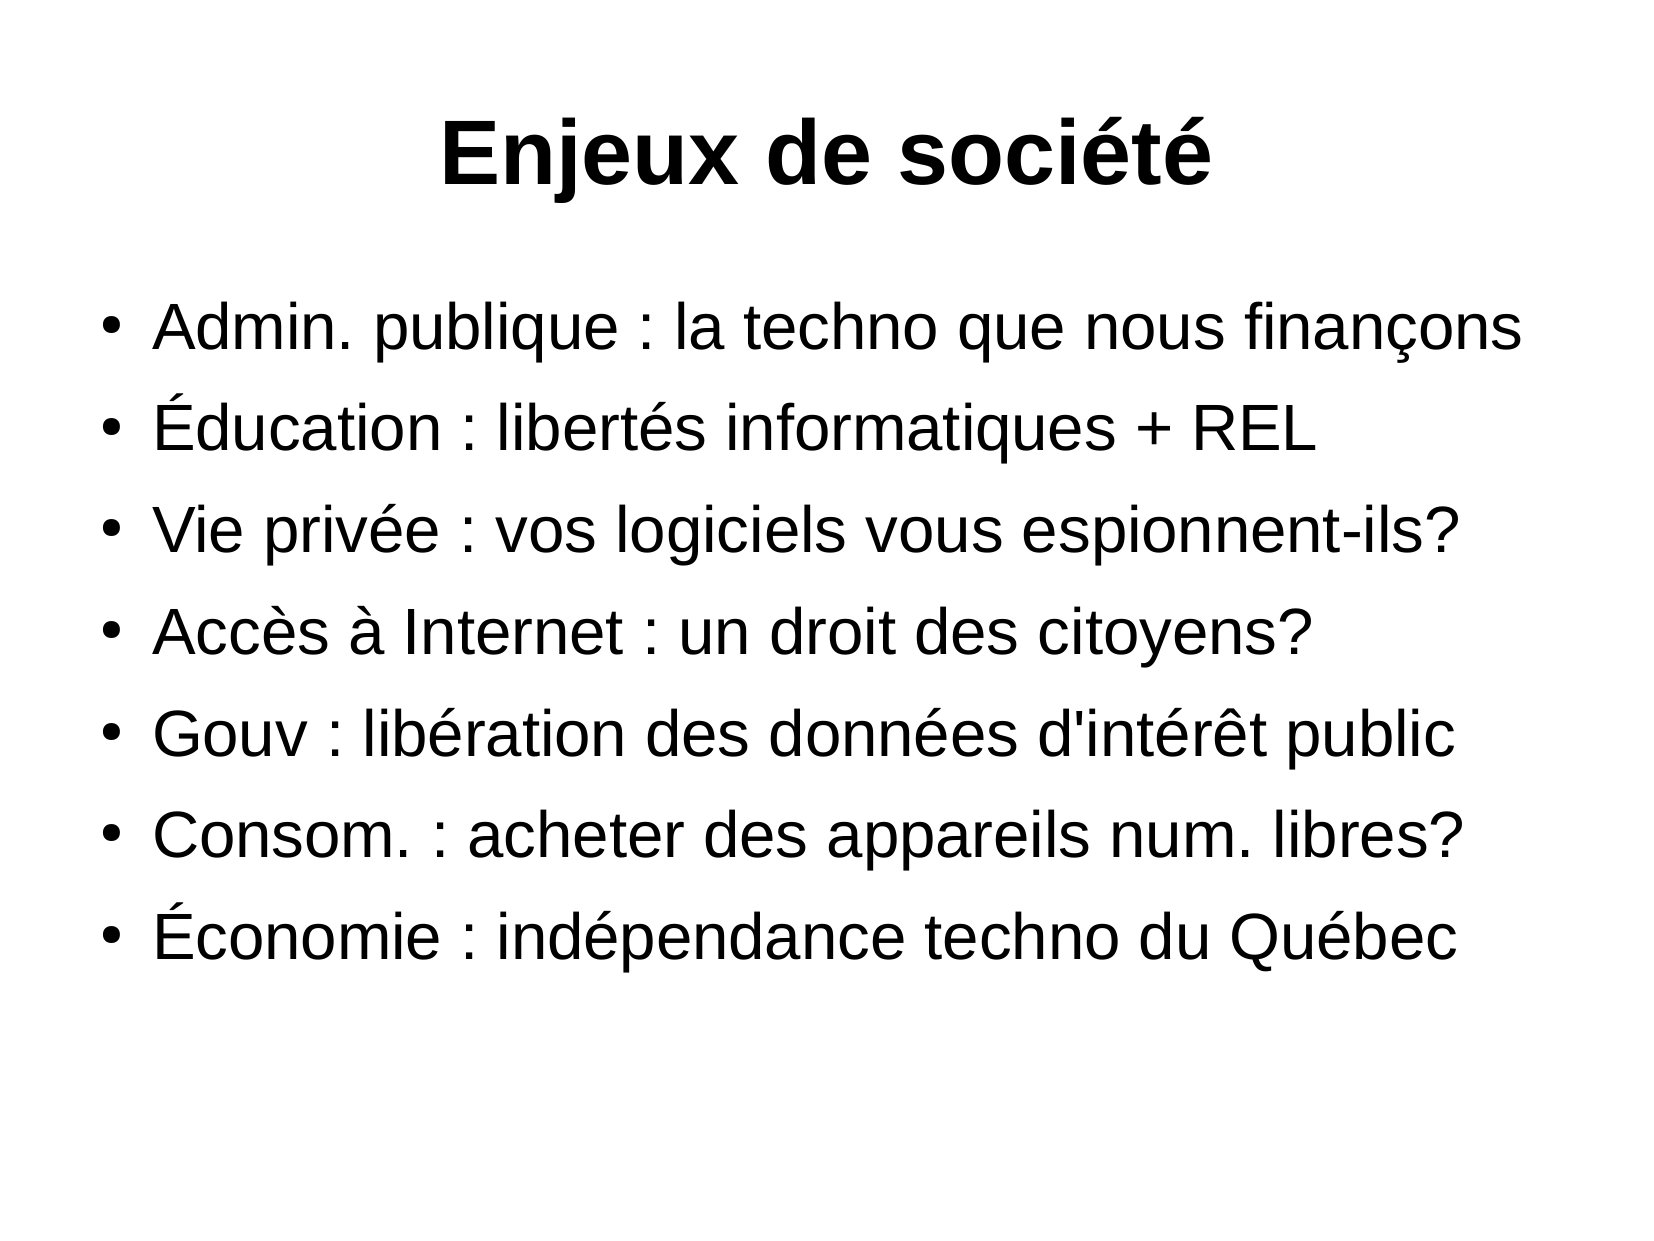

# Enjeux de société
Admin. publique : la techno que nous finançons
Éducation : libertés informatiques + REL
Vie privée : vos logiciels vous espionnent-ils?
Accès à Internet : un droit des citoyens?
Gouv : libération des données d'intérêt public
Consom. : acheter des appareils num. libres?
Économie : indépendance techno du Québec